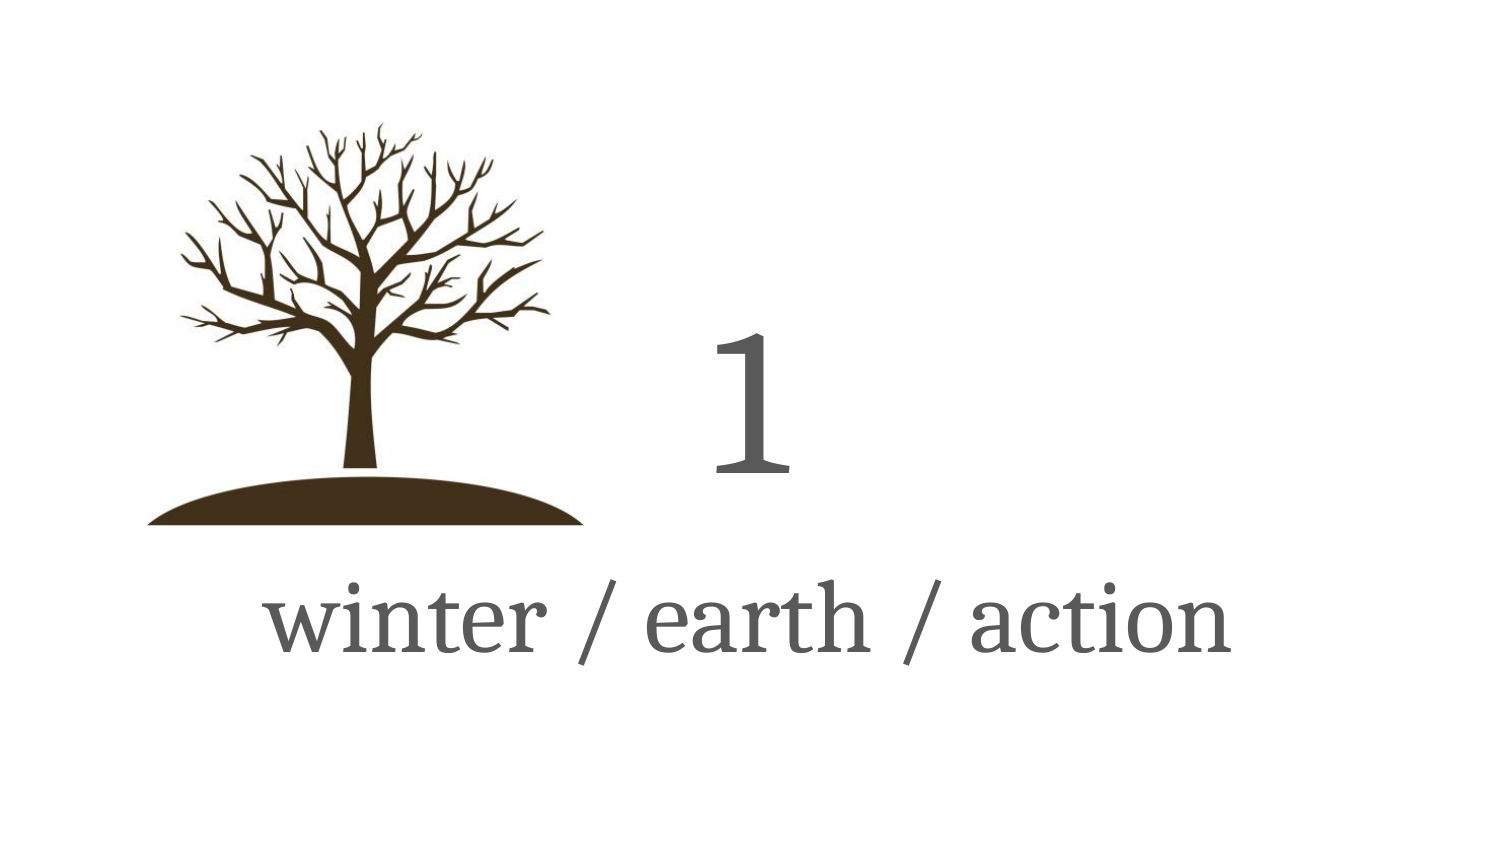

#
1
winter / earth / action